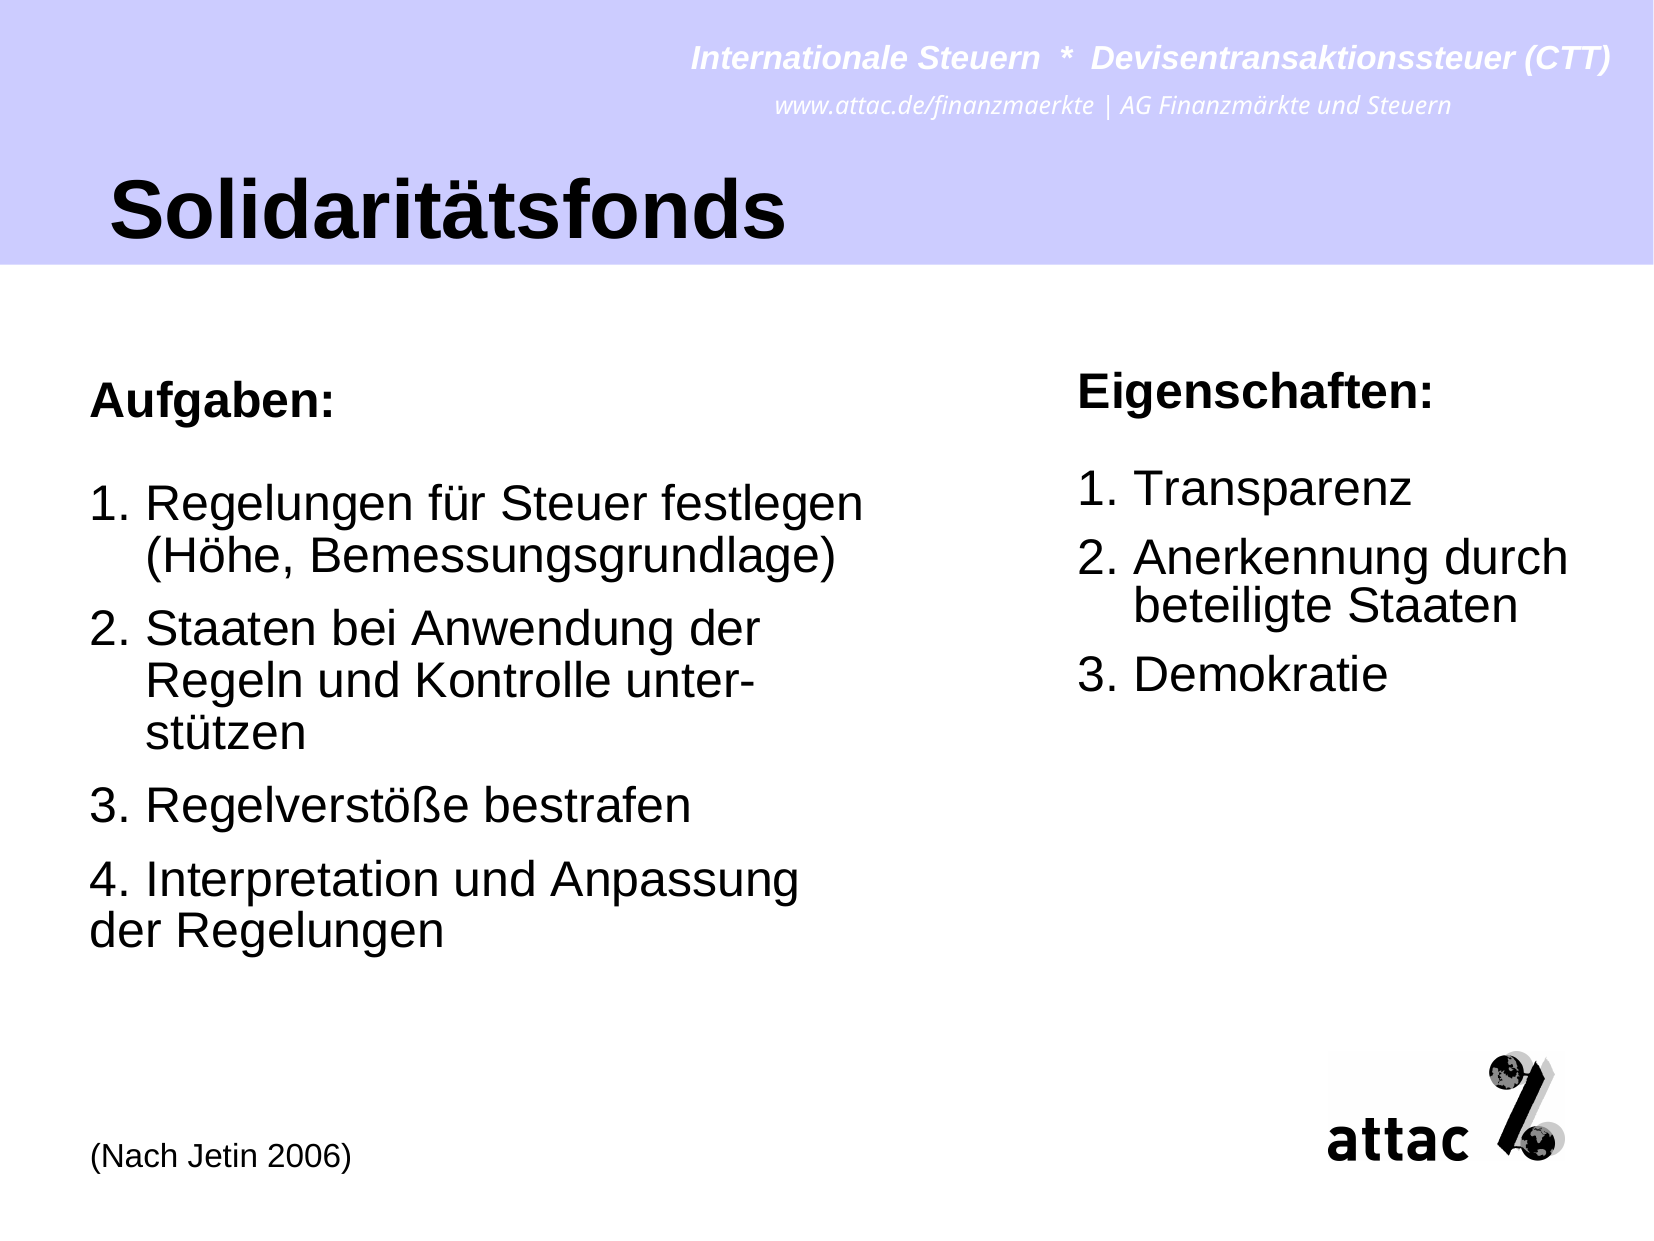

Internationale Steuern * Devisentransaktionssteuer (CTT)
www.attac.de/finanzmaerkte | AG Finanzmärkte und Steuern
Solidaritätsfonds
Aufgaben:
1. Regelungen für Steuer festlegen
 (Höhe, Bemessungsgrundlage)
2. Staaten bei Anwendung der
 Regeln und Kontrolle unter-
 stützen
3. Regelverstöße bestrafen
4. Interpretation und Anpassung 	der Regelungen
Eigenschaften:
1. Transparenz
2. Anerkennung durch
 beteiligte Staaten
3. Demokratie
(Nach Jetin 2006)